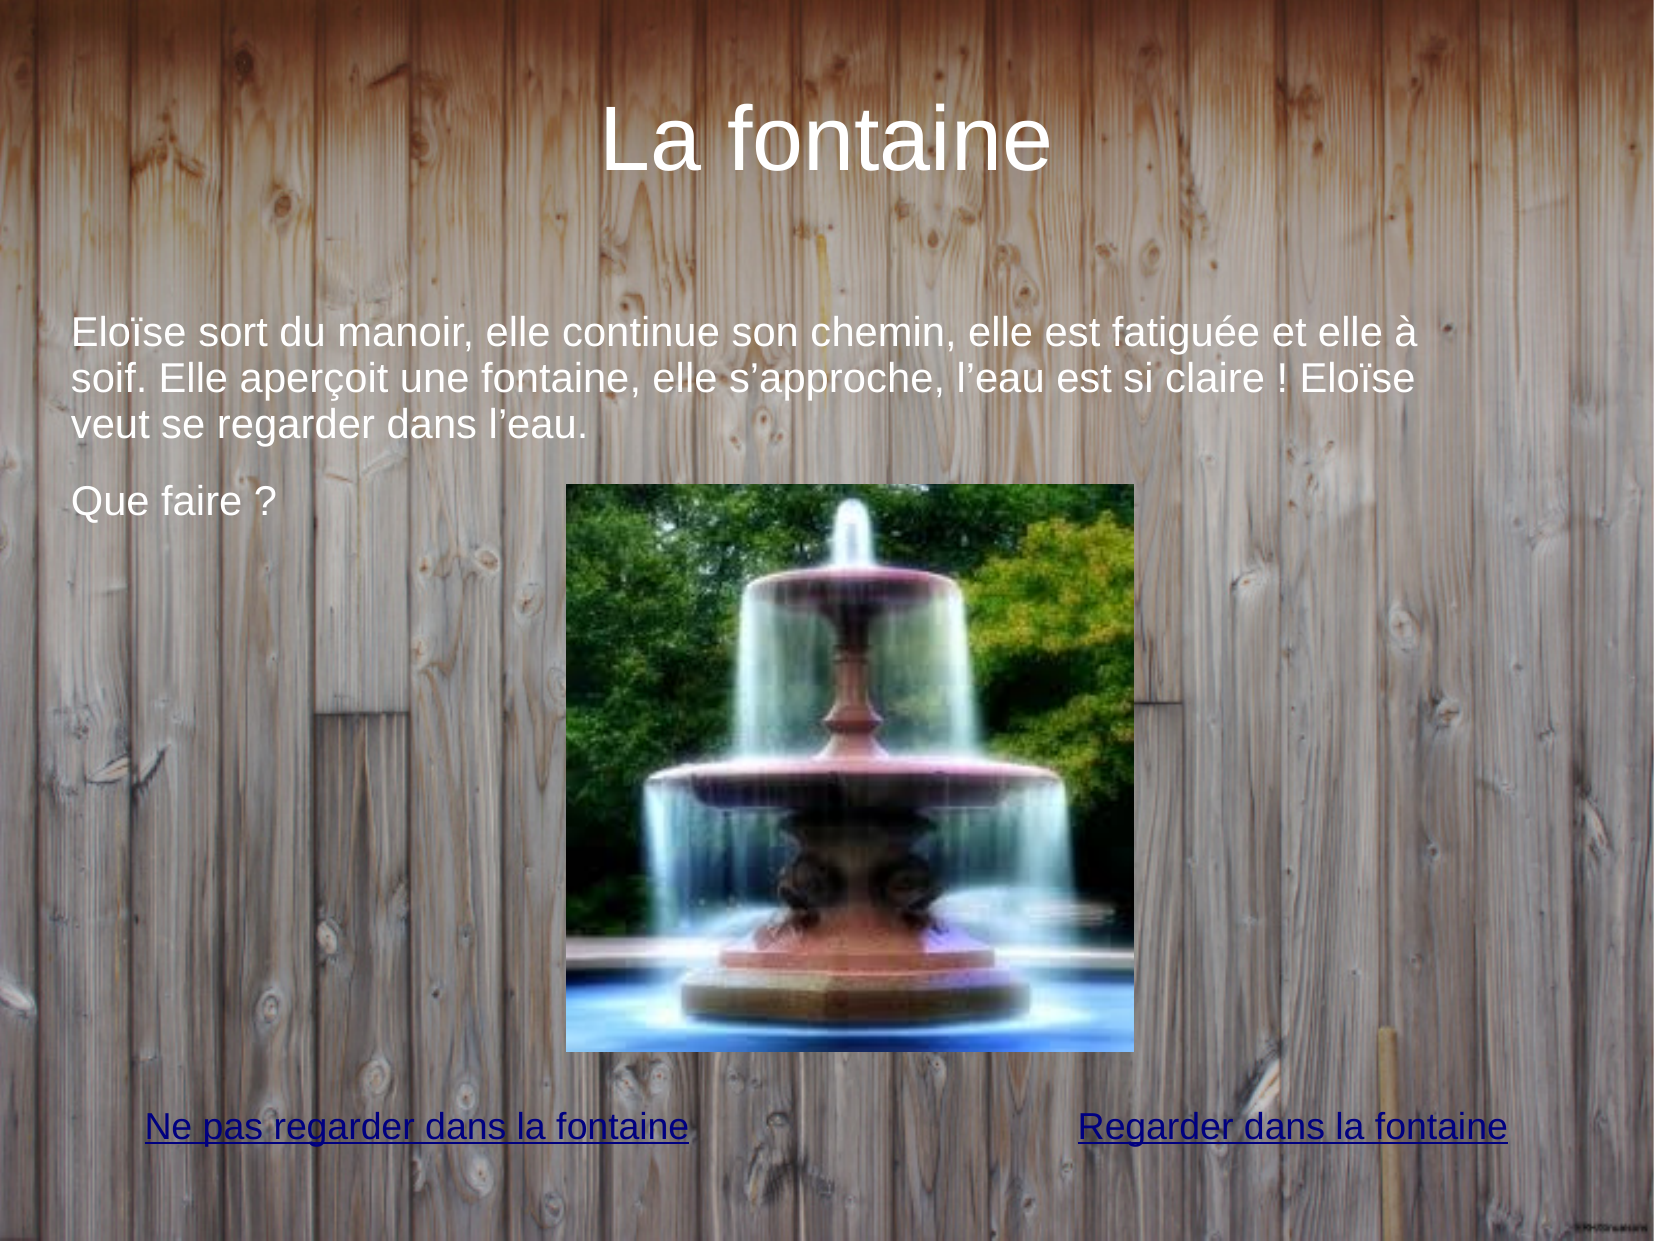

# La fontaine
Eloïse sort du manoir, elle continue son chemin, elle est fatiguée et elle à soif. Elle aperçoit une fontaine, elle s’approche, l’eau est si claire ! Eloïse veut se regarder dans l’eau.
Que faire ?
Ne pas regarder dans la fontaine
Regarder dans la fontaine